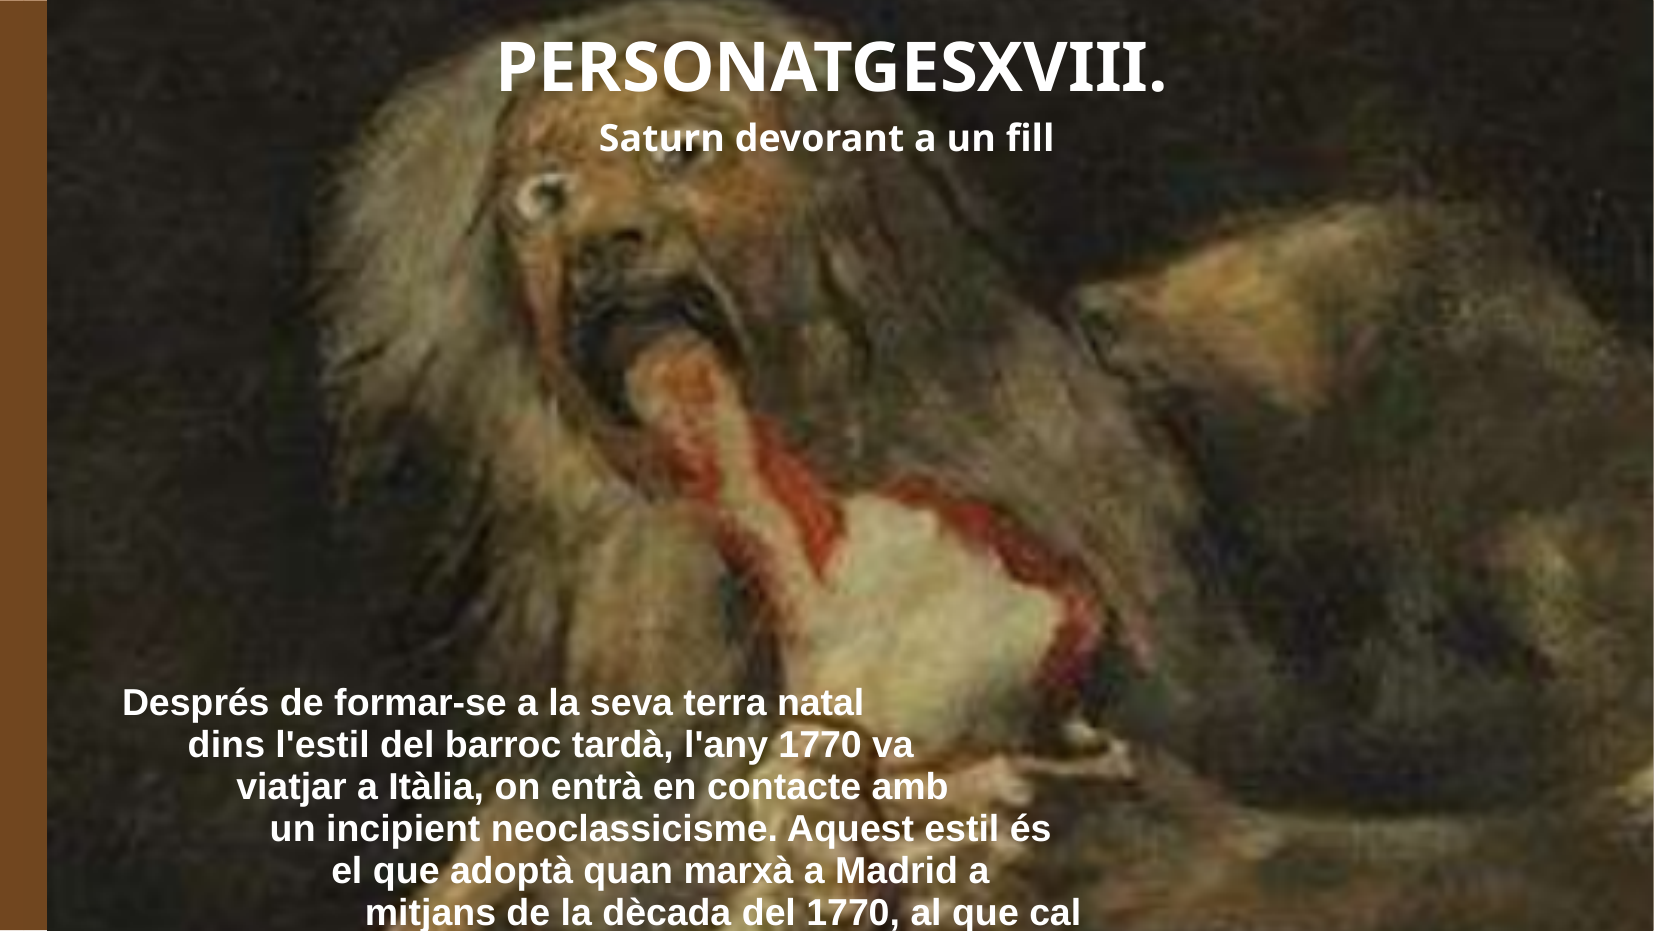

PERSONATGESXVIII.
Saturn devorant a un fill
#
Després de formar-se a la seva terra natal dins l'estil del barroc tardà, l'any 1770 va viatjar a Itàlia, on entrà en contacte amb un incipient neoclassicisme. Aquest estil és el que adoptà quan marxà a Madrid a mitjans de la dècada del 1770, al que cal afegir un pintoresquisme costumista més rococó com a conseqüència del seu nou treball com a pintor de cartons per als tapissos de la Reial Fàbrica de santa Bàrbara.